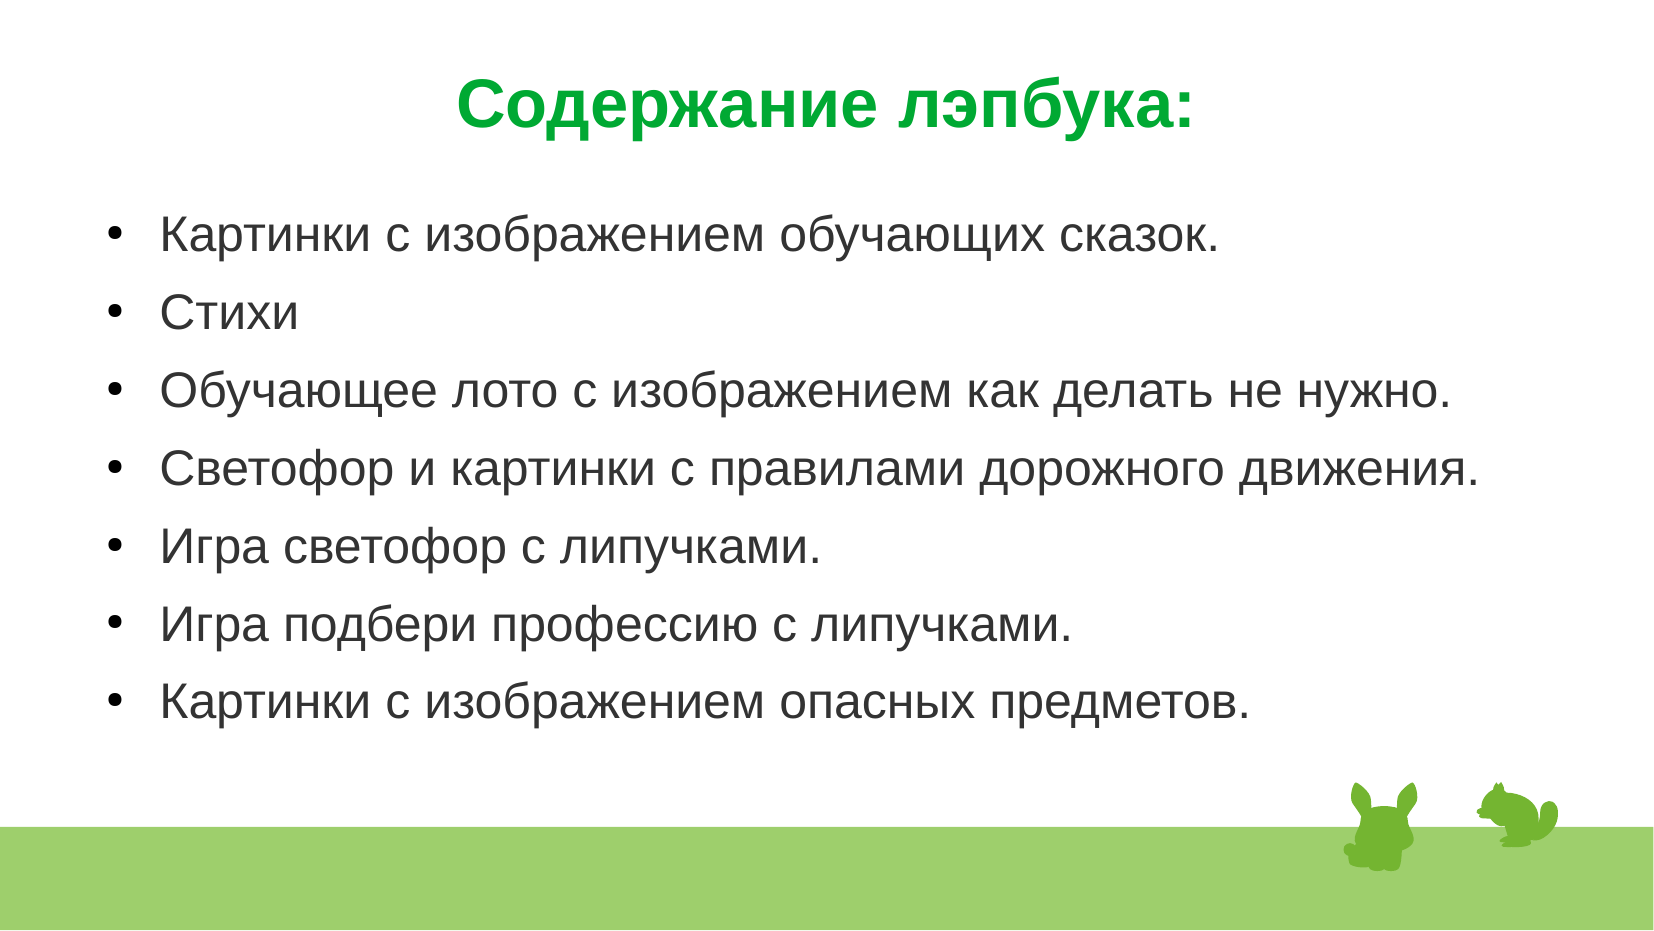

# Содержание лэпбука:
Картинки с изображением обучающих сказок.
Стихи
Обучающее лото с изображением как делать не нужно.
Светофор и картинки с правилами дорожного движения.
Игра светофор с липучками.
Игра подбери профессию с липучками.
Картинки с изображением опасных предметов.